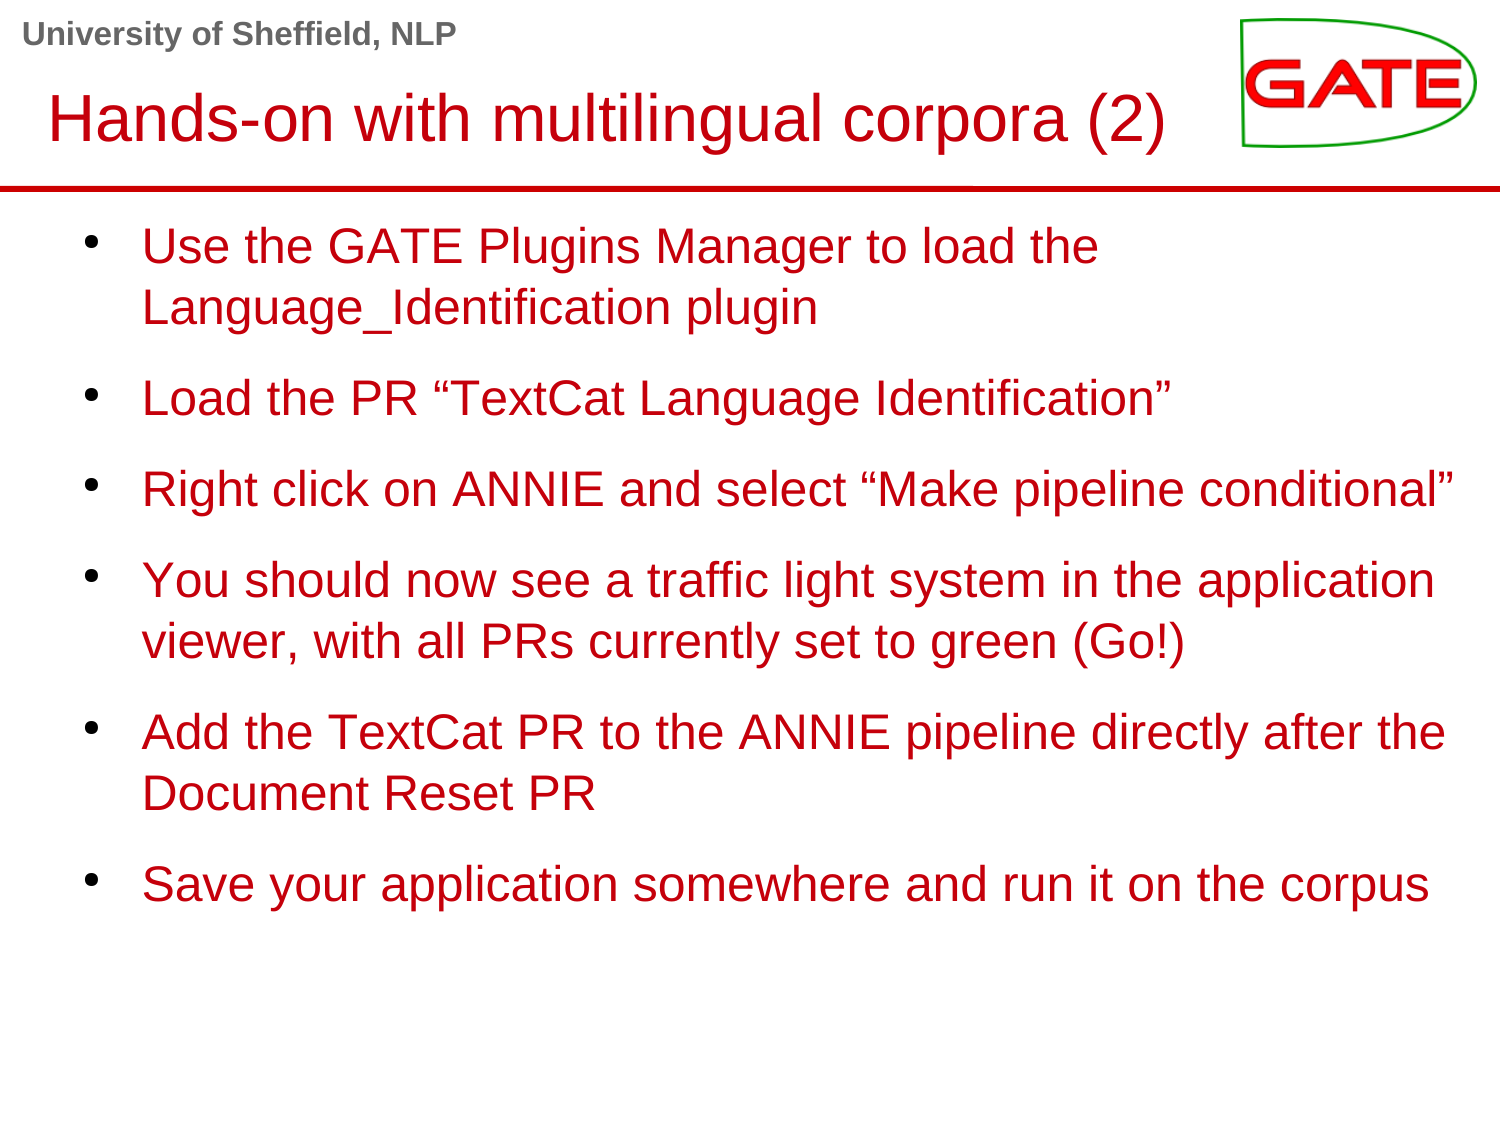

# Hands-on with multilingual corpora (2)
Use the GATE Plugins Manager to load the Language_Identification plugin
Load the PR “TextCat Language Identification”
Right click on ANNIE and select “Make pipeline conditional”
You should now see a traffic light system in the application viewer, with all PRs currently set to green (Go!)
Add the TextCat PR to the ANNIE pipeline directly after the Document Reset PR
Save your application somewhere and run it on the corpus